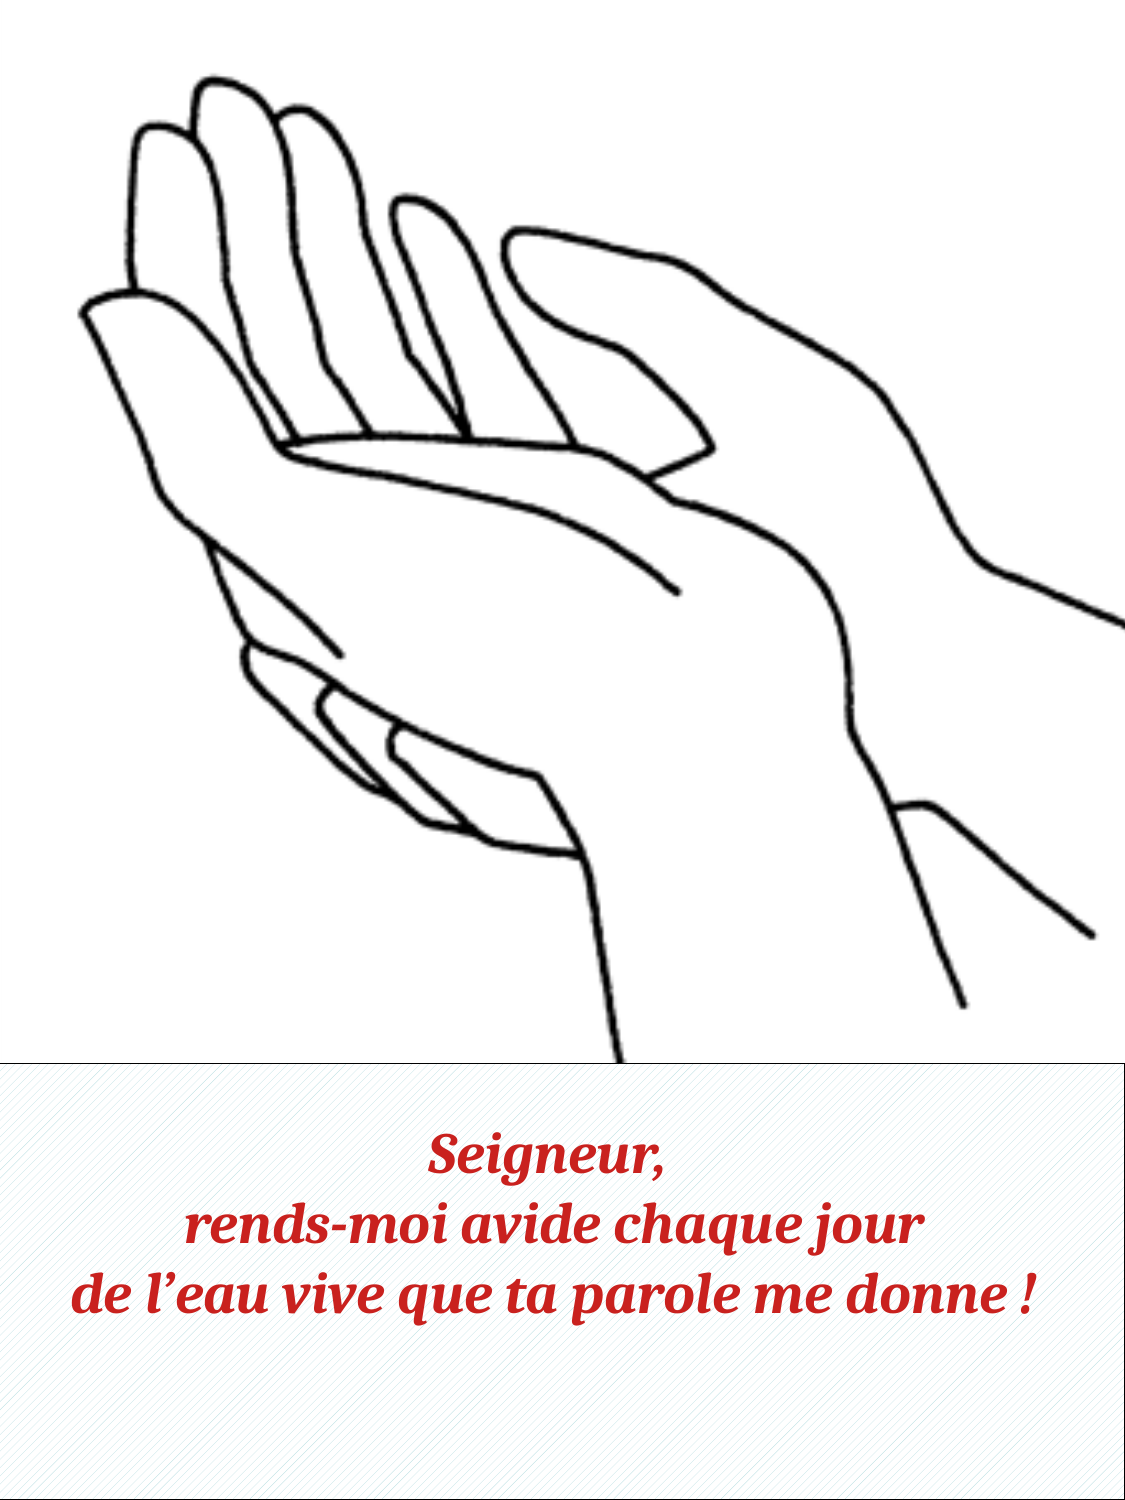

Seigneur,
rends-moi avide chaque jour
de l’eau vive que ta parole me donne !